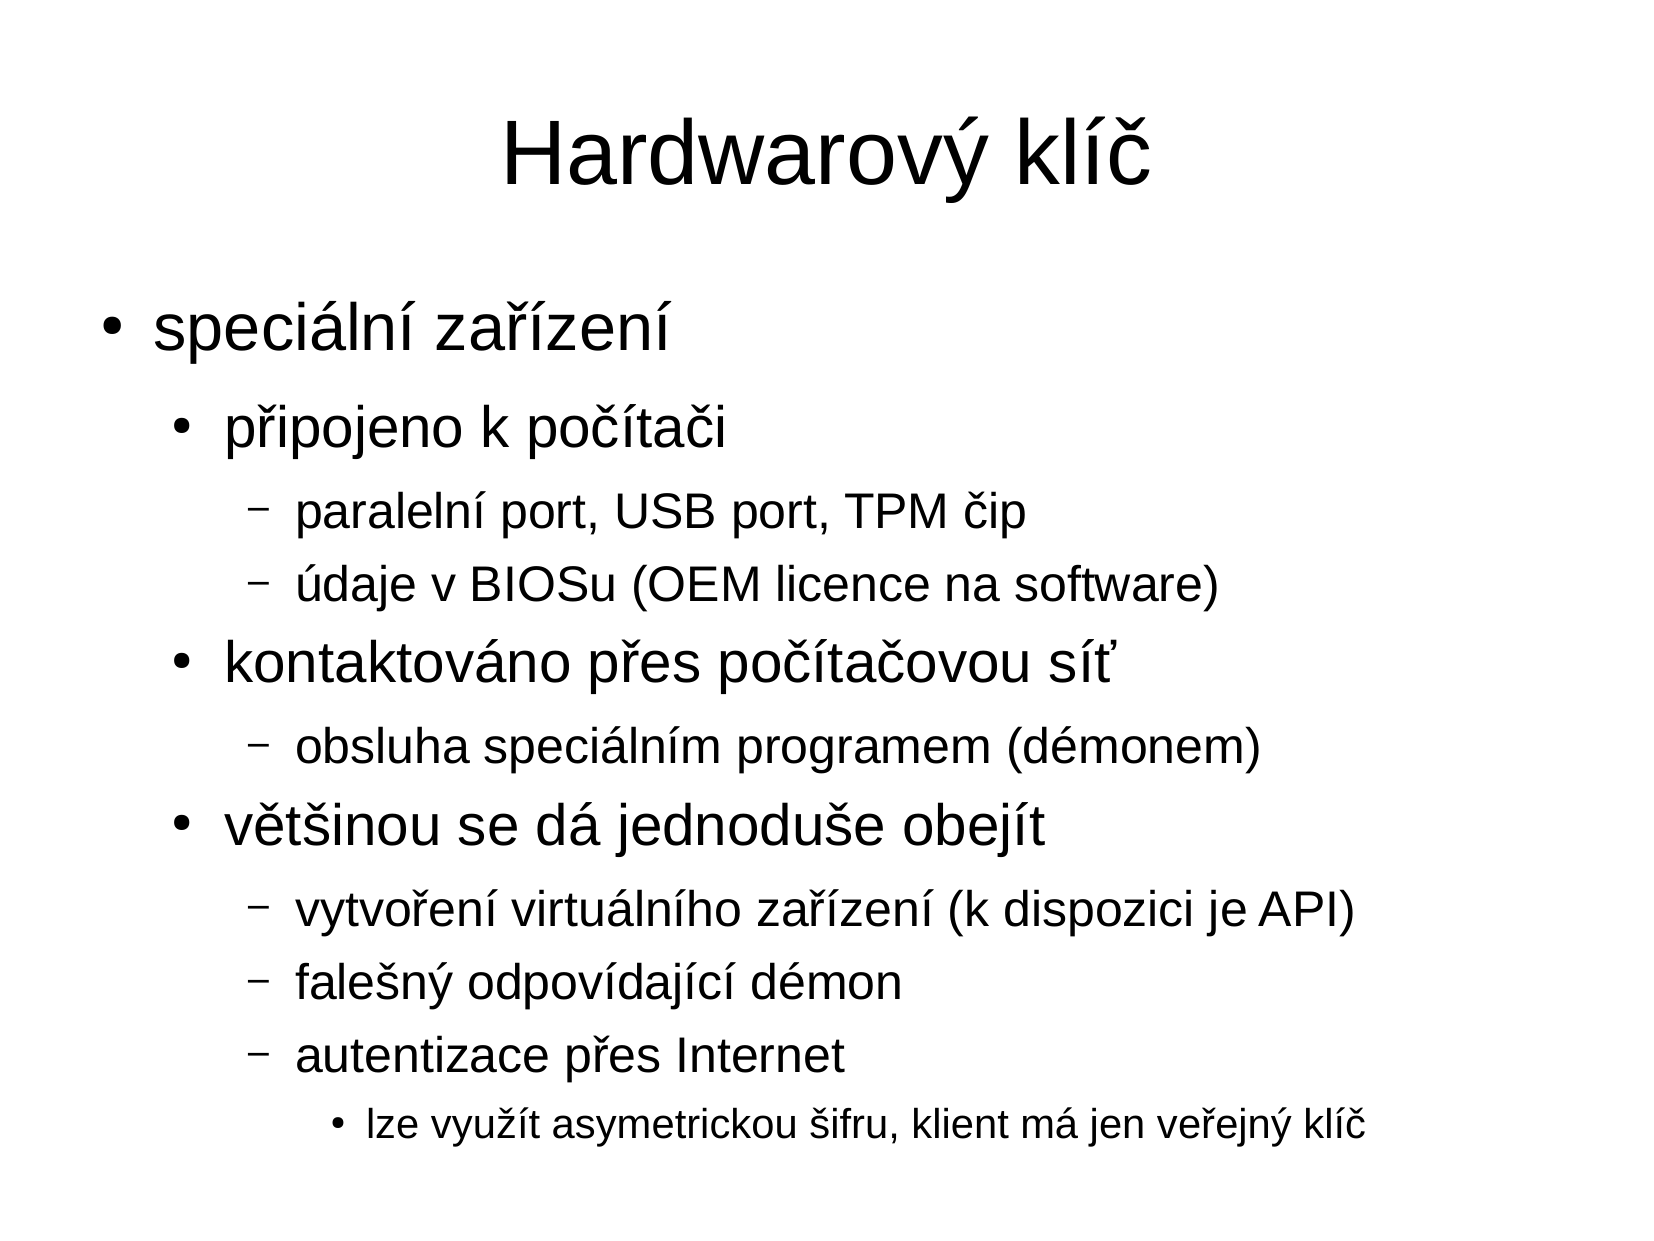

# Hardwarový klíč
speciální zařízení
připojeno k počítači
paralelní port, USB port, TPM čip
údaje v BIOSu (OEM licence na software)
kontaktováno přes počítačovou síť
obsluha speciálním programem (démonem)
většinou se dá jednoduše obejít
vytvoření virtuálního zařízení (k dispozici je API)
falešný odpovídající démon
autentizace přes Internet
lze využít asymetrickou šifru, klient má jen veřejný klíč